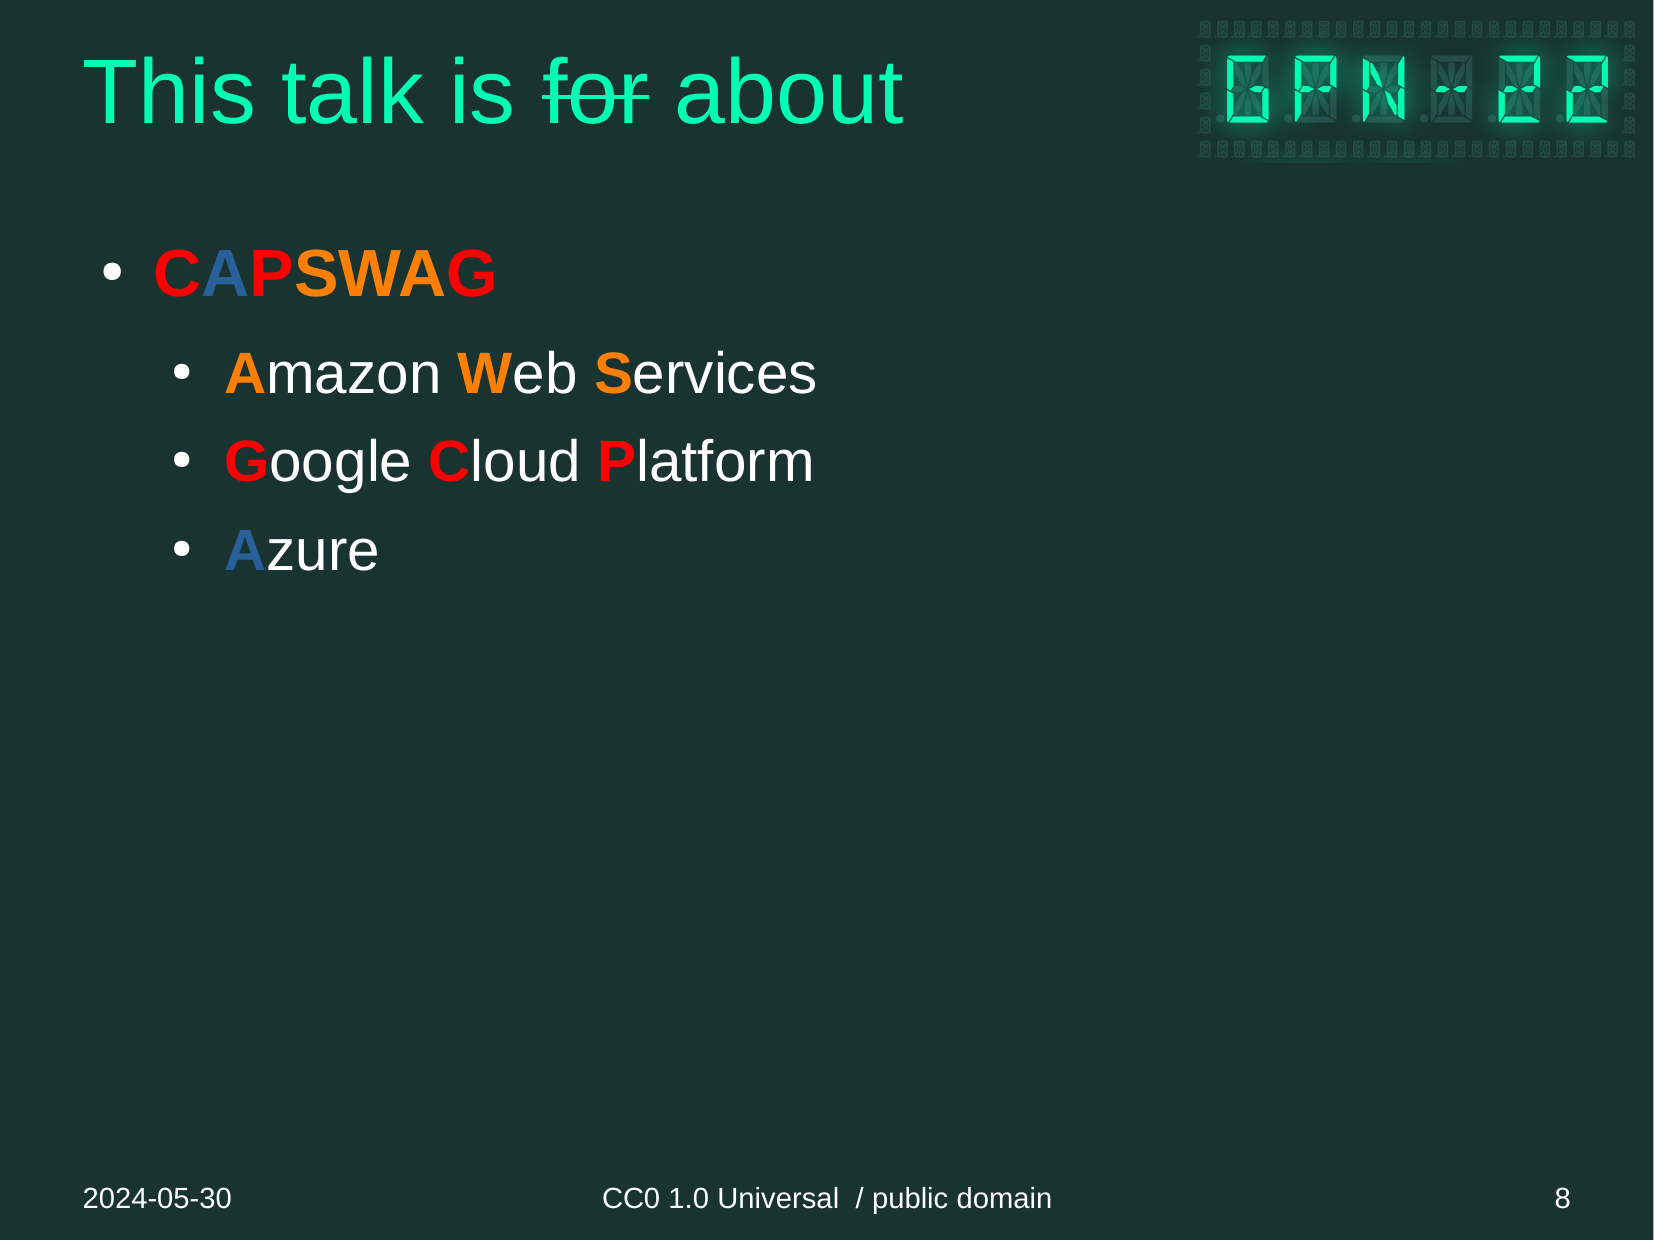

# This talk is for about
CAPSWAG
Amazon Web Services
Google Cloud Platform
Azure
2024-05-30
CC0 1.0 Universal / public domain
8